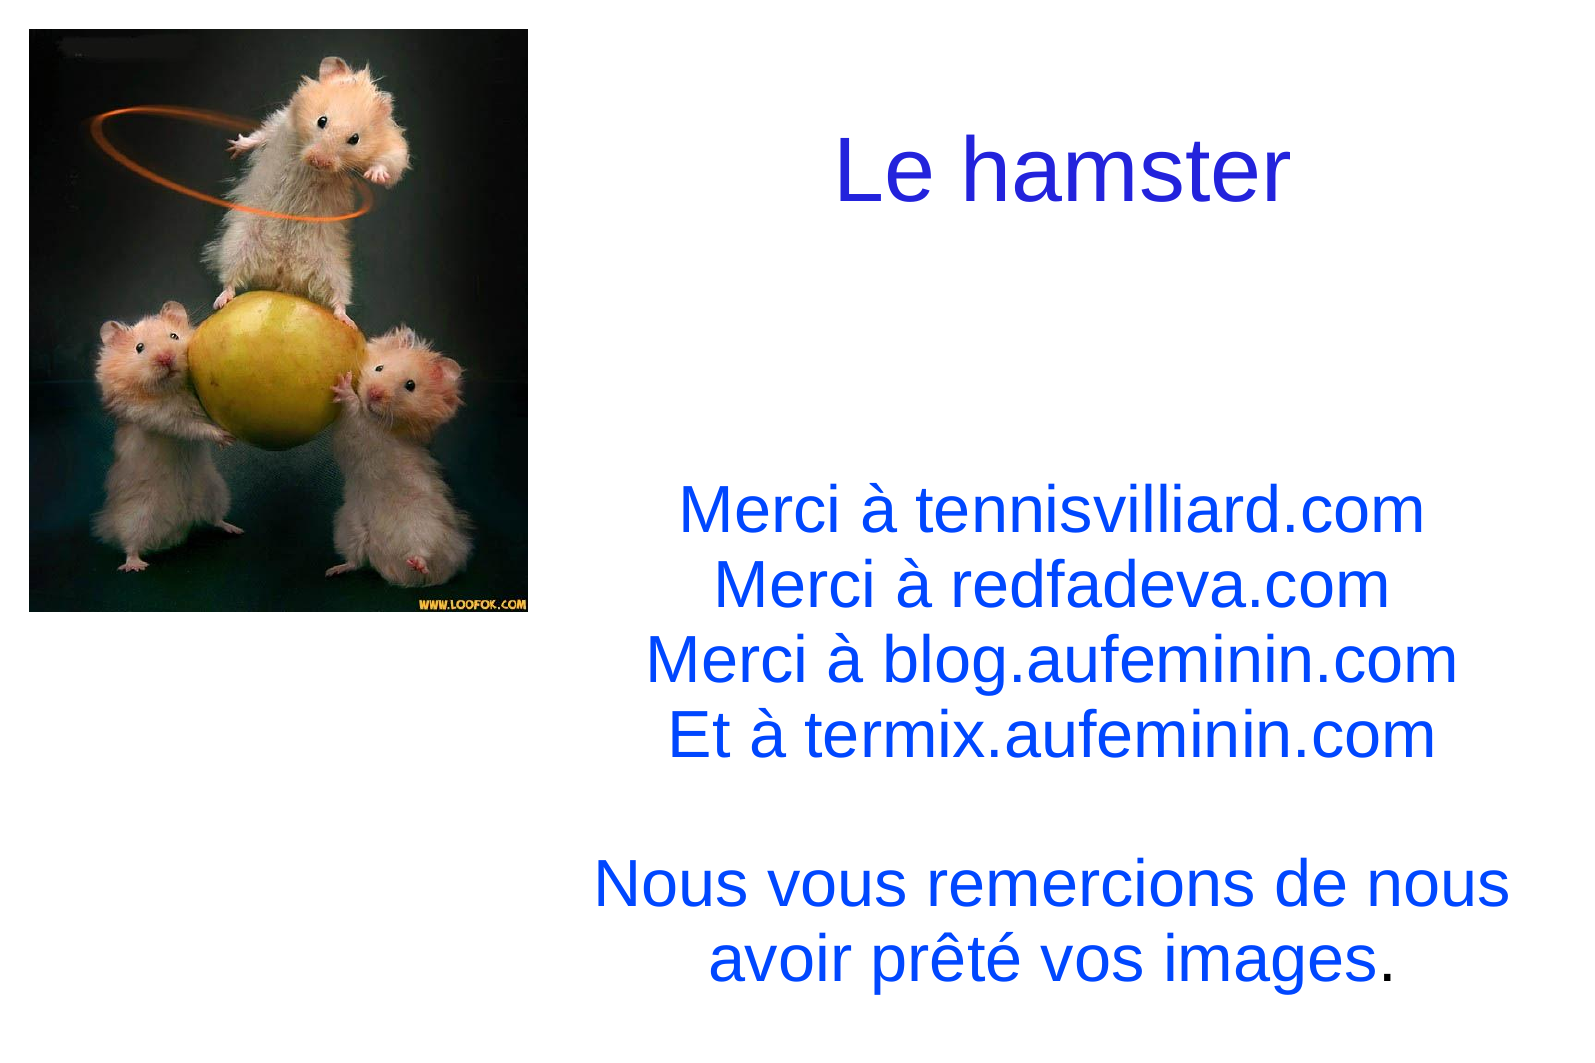

# Le hamster
Merci à tennisvilliard.com
Merci à redfadeva.com
Merci à blog.aufeminin.com
Et à termix.aufeminin.com
Nous vous remercions de nous avoir prêté vos images.